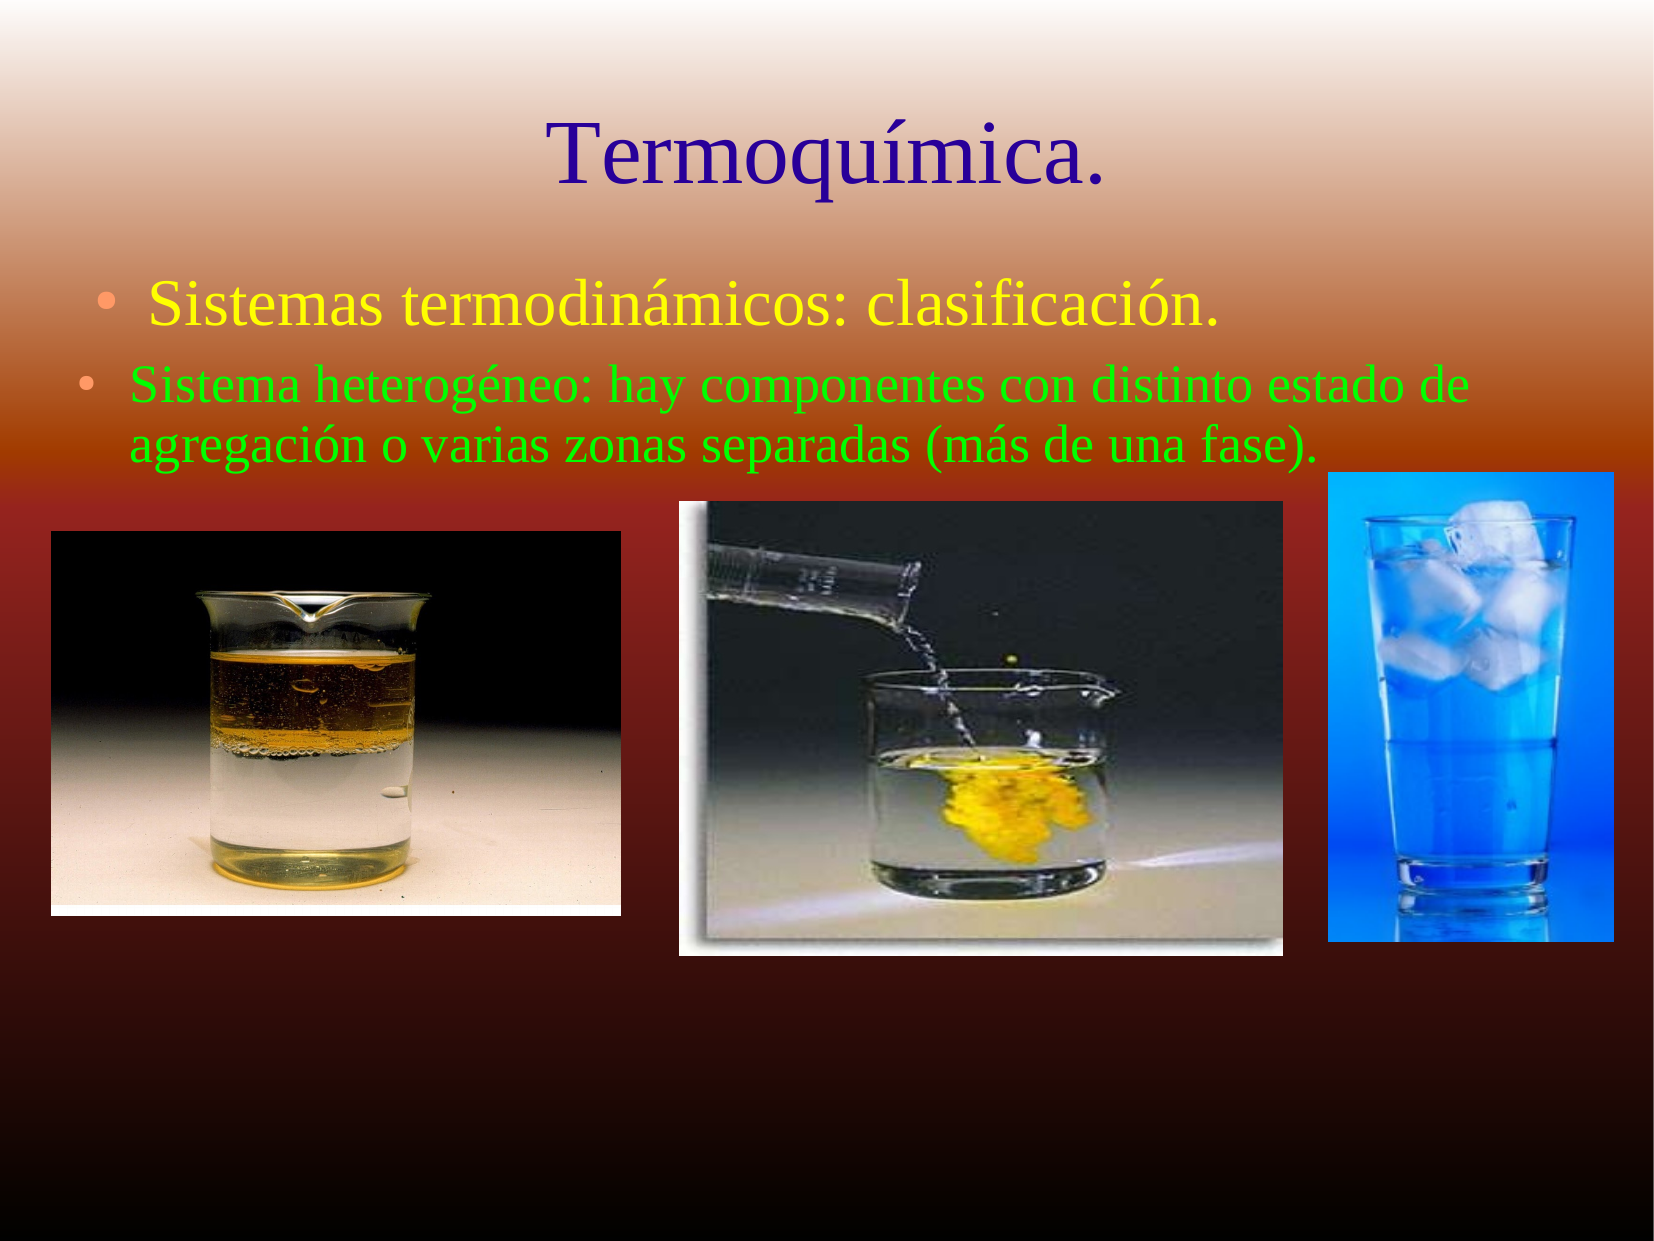

# Termoquímica.
Sistemas termodinámicos: clasificación.
Sistema heterogéneo: hay componentes con distinto estado de agregación o varias zonas separadas (más de una fase).